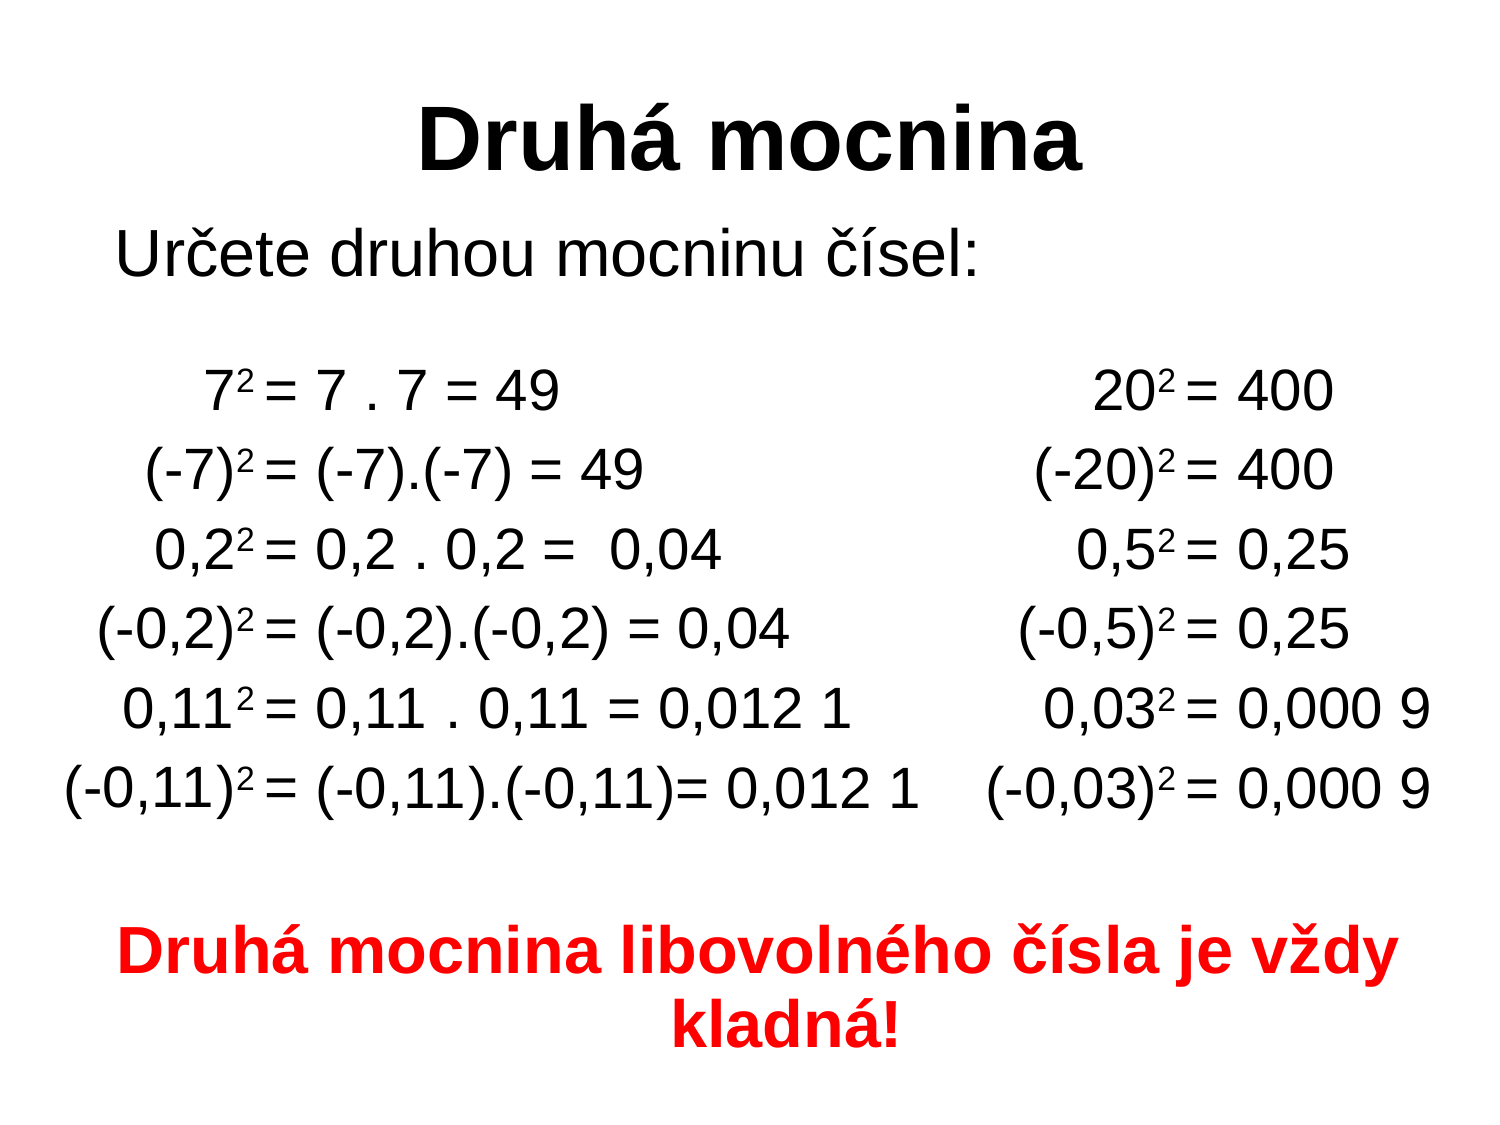

# Druhá mocnina
Určete druhou mocninu čísel:
72 =
(-7)2 =
0,22 =
(-0,2)2 =
 0,112 =
(-0,11)2 =
7 . 7 = 49
(-7).(-7) = 49
0,2 . 0,2 = 0,04
(-0,2).(-0,2) = 0,04
0,11 . 0,11 = 0,012 1
(-0,11).(-0,11)= 0,012 1
202 =
(-20)2 =
0,52 =
(-0,5)2 =
 0,032 =
(-0,03)2 =
400
400
0,25
0,25
0,000 9
0,000 9
Druhá mocnina libovolného čísla je vždy kladná!